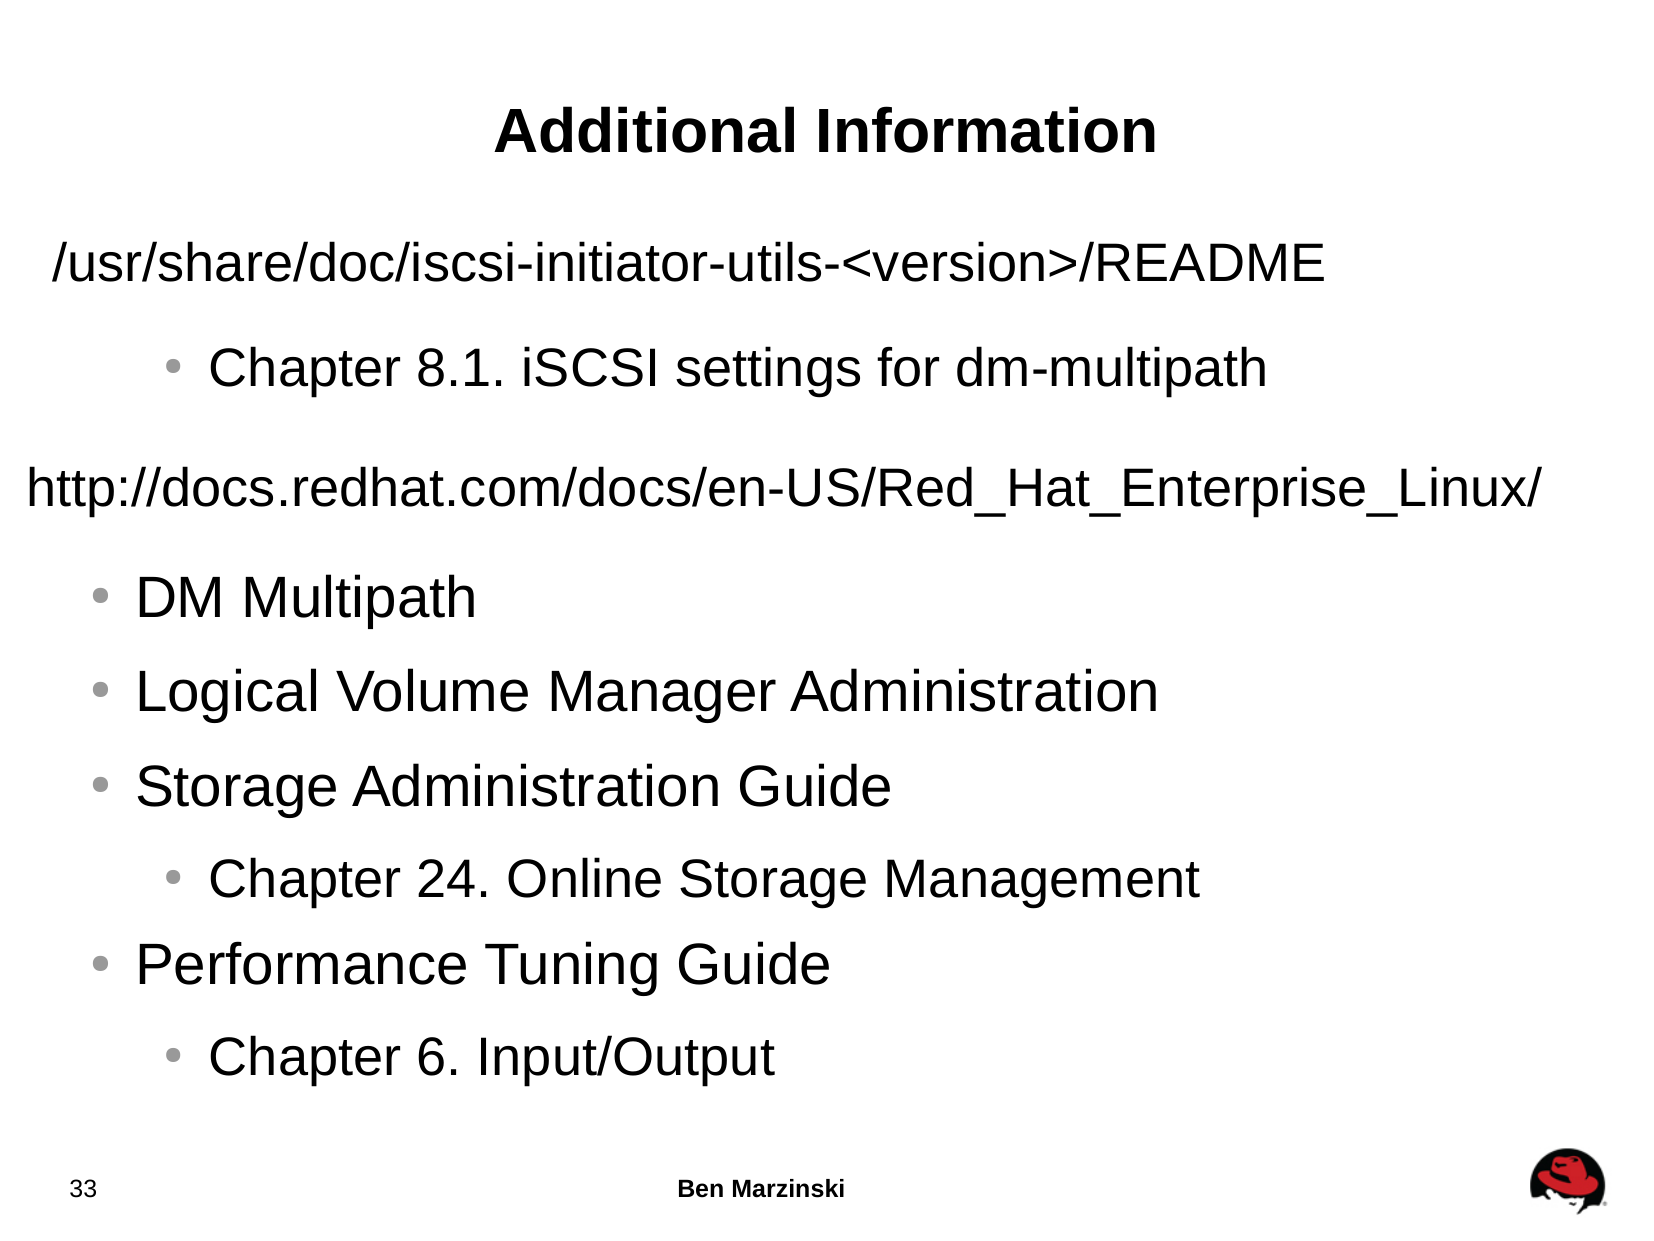

# Additional Information
/usr/share/doc/iscsi-initiator-utils-<version>/README
Chapter 8.1. iSCSI settings for dm-multipath
http://docs.redhat.com/docs/en-US/Red_Hat_Enterprise_Linux/
DM Multipath
Logical Volume Manager Administration
Storage Administration Guide
Chapter 24. Online Storage Management
Performance Tuning Guide
Chapter 6. Input/Output